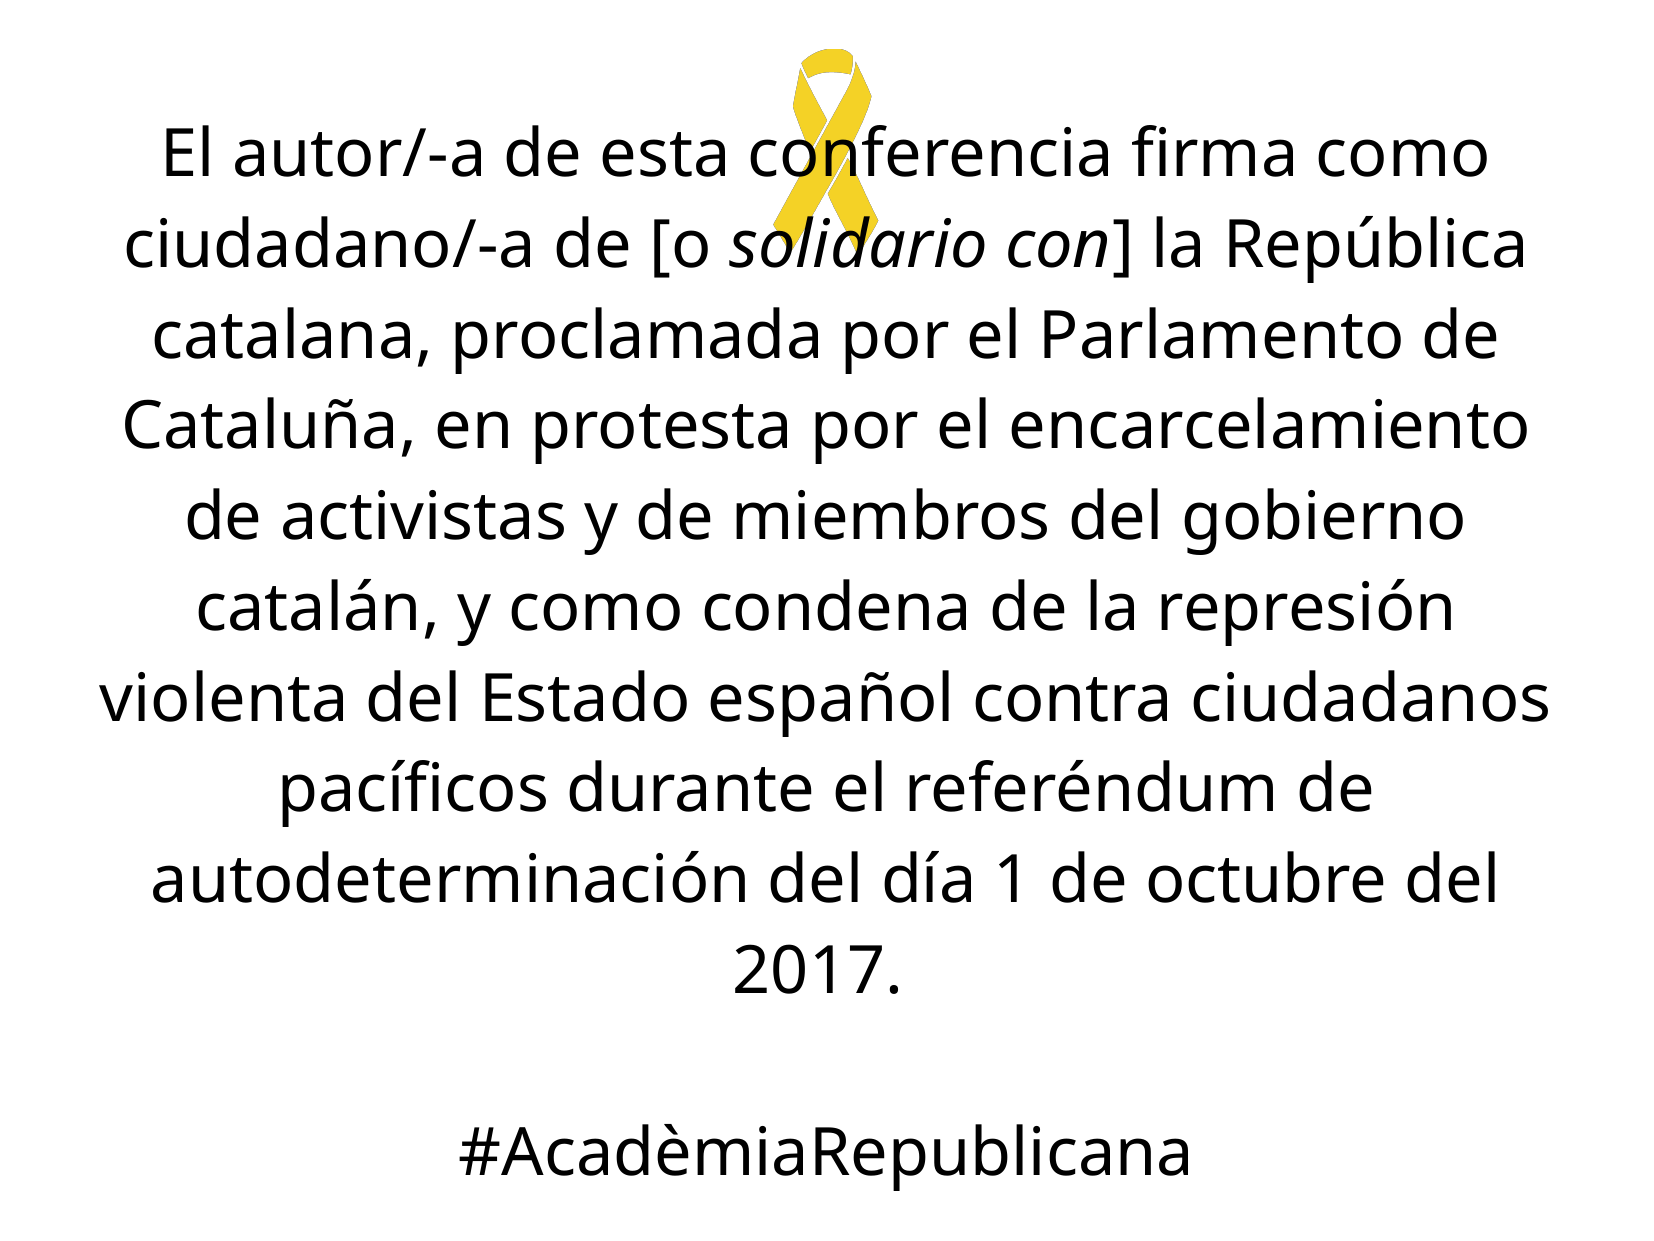

# El autor/-a de esta conferencia firma como ciudadano/-a de [o solidario con] la República catalana, proclamada por el Parlamento de Cataluña, en protesta por el encarcelamiento de activistas y de miembros del gobierno catalán, y como condena de la represión violenta del Estado español contra ciudadanos pacíficos durante el referéndum de autodeterminación del día 1 de octubre del 2017.
#AcadèmiaRepublicana